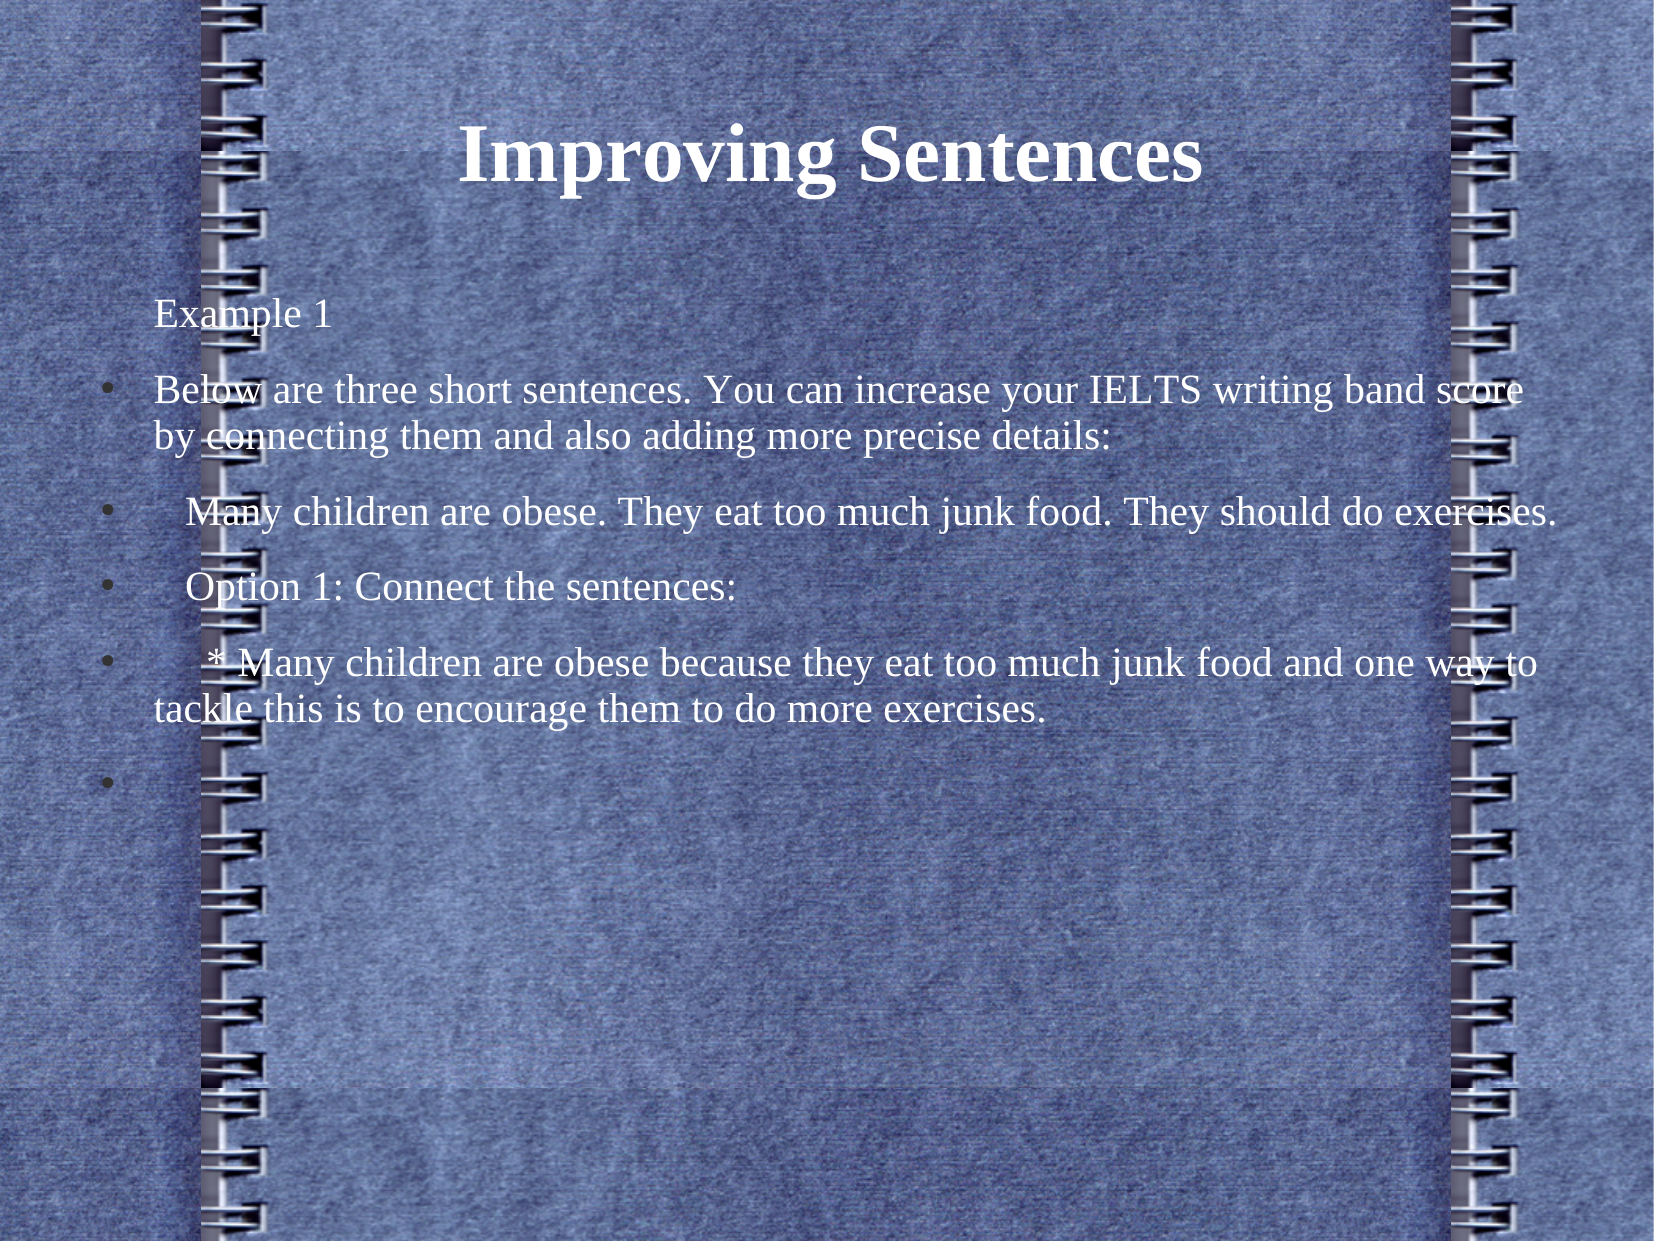

# Improving Sentences
Example 1
Below are three short sentences. You can increase your IELTS writing band score by connecting them and also adding more precise details:
 Many children are obese. They eat too much junk food. They should do exercises.
 Option 1: Connect the sentences:
 * Many children are obese because they eat too much junk food and one way to tackle this is to encourage them to do more exercises.